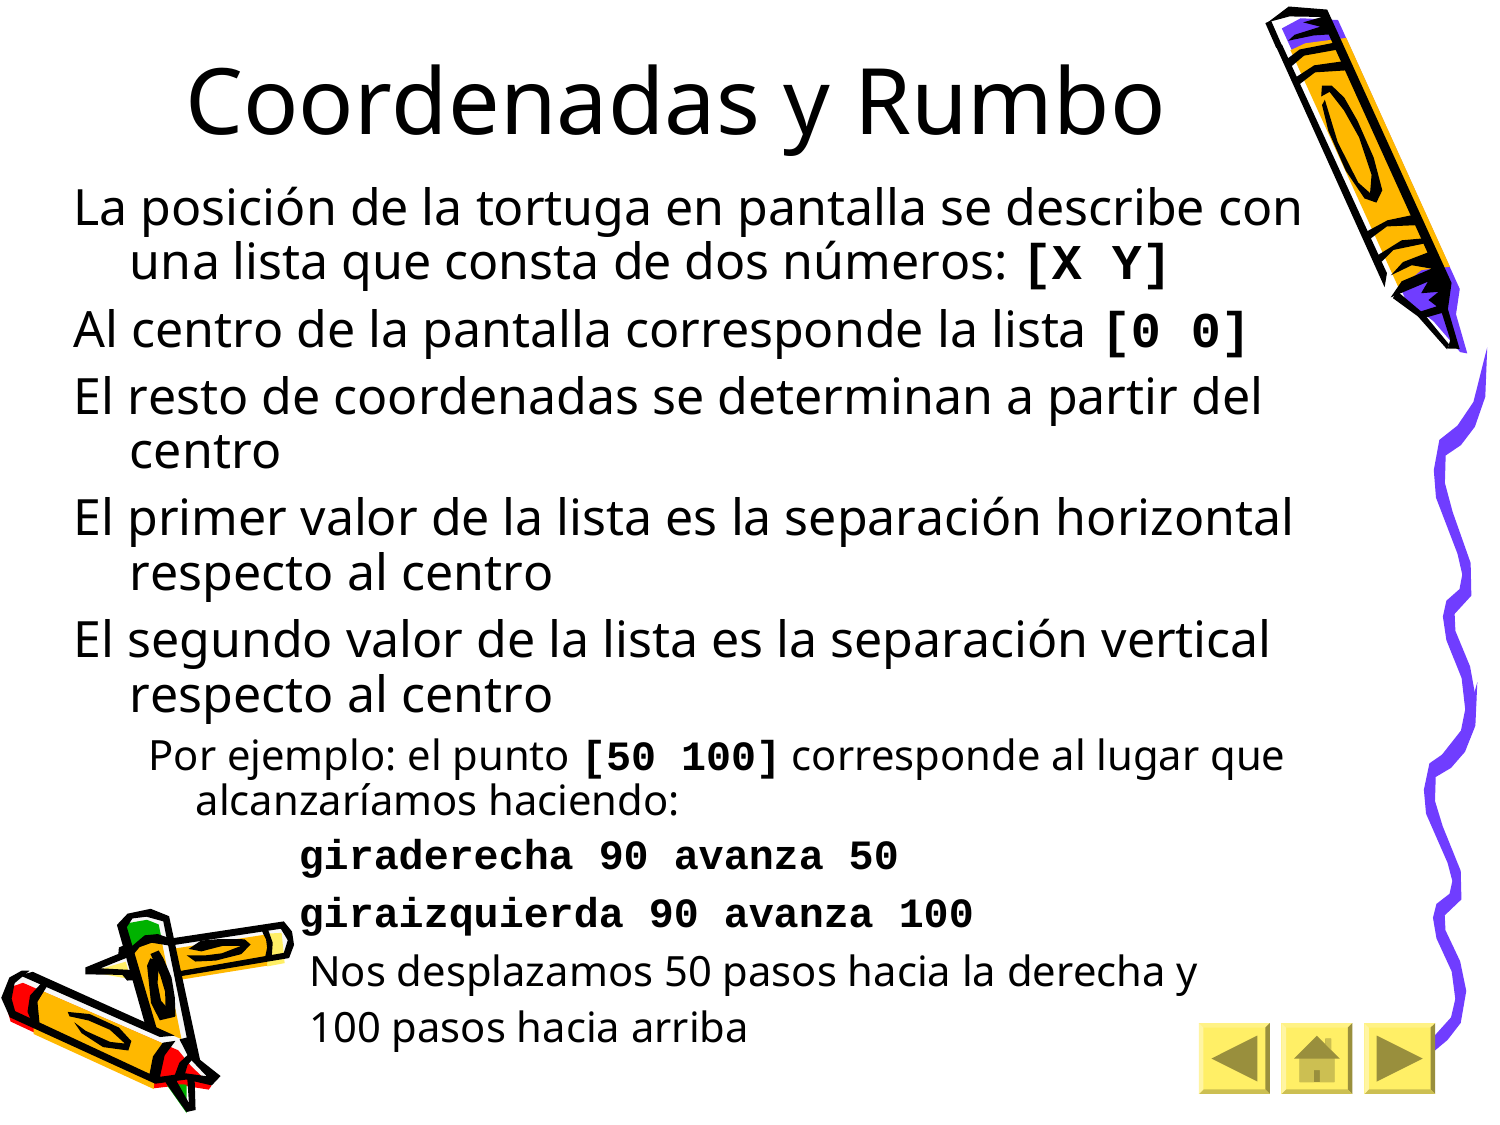

# Coordenadas y Rumbo
La posición de la tortuga en pantalla se describe con una lista que consta de dos números: [X Y]
Al centro de la pantalla corresponde la lista [0 0]
El resto de coordenadas se determinan a partir del centro
El primer valor de la lista es la separación horizontal respecto al centro
El segundo valor de la lista es la separación vertical respecto al centro
Por ejemplo: el punto [50 100] corresponde al lugar que alcanzaríamos haciendo:
giraderecha 90 avanza 50
giraizquierda 90 avanza 100
		Nos desplazamos 50 pasos hacia la derecha y
		100 pasos hacia arriba